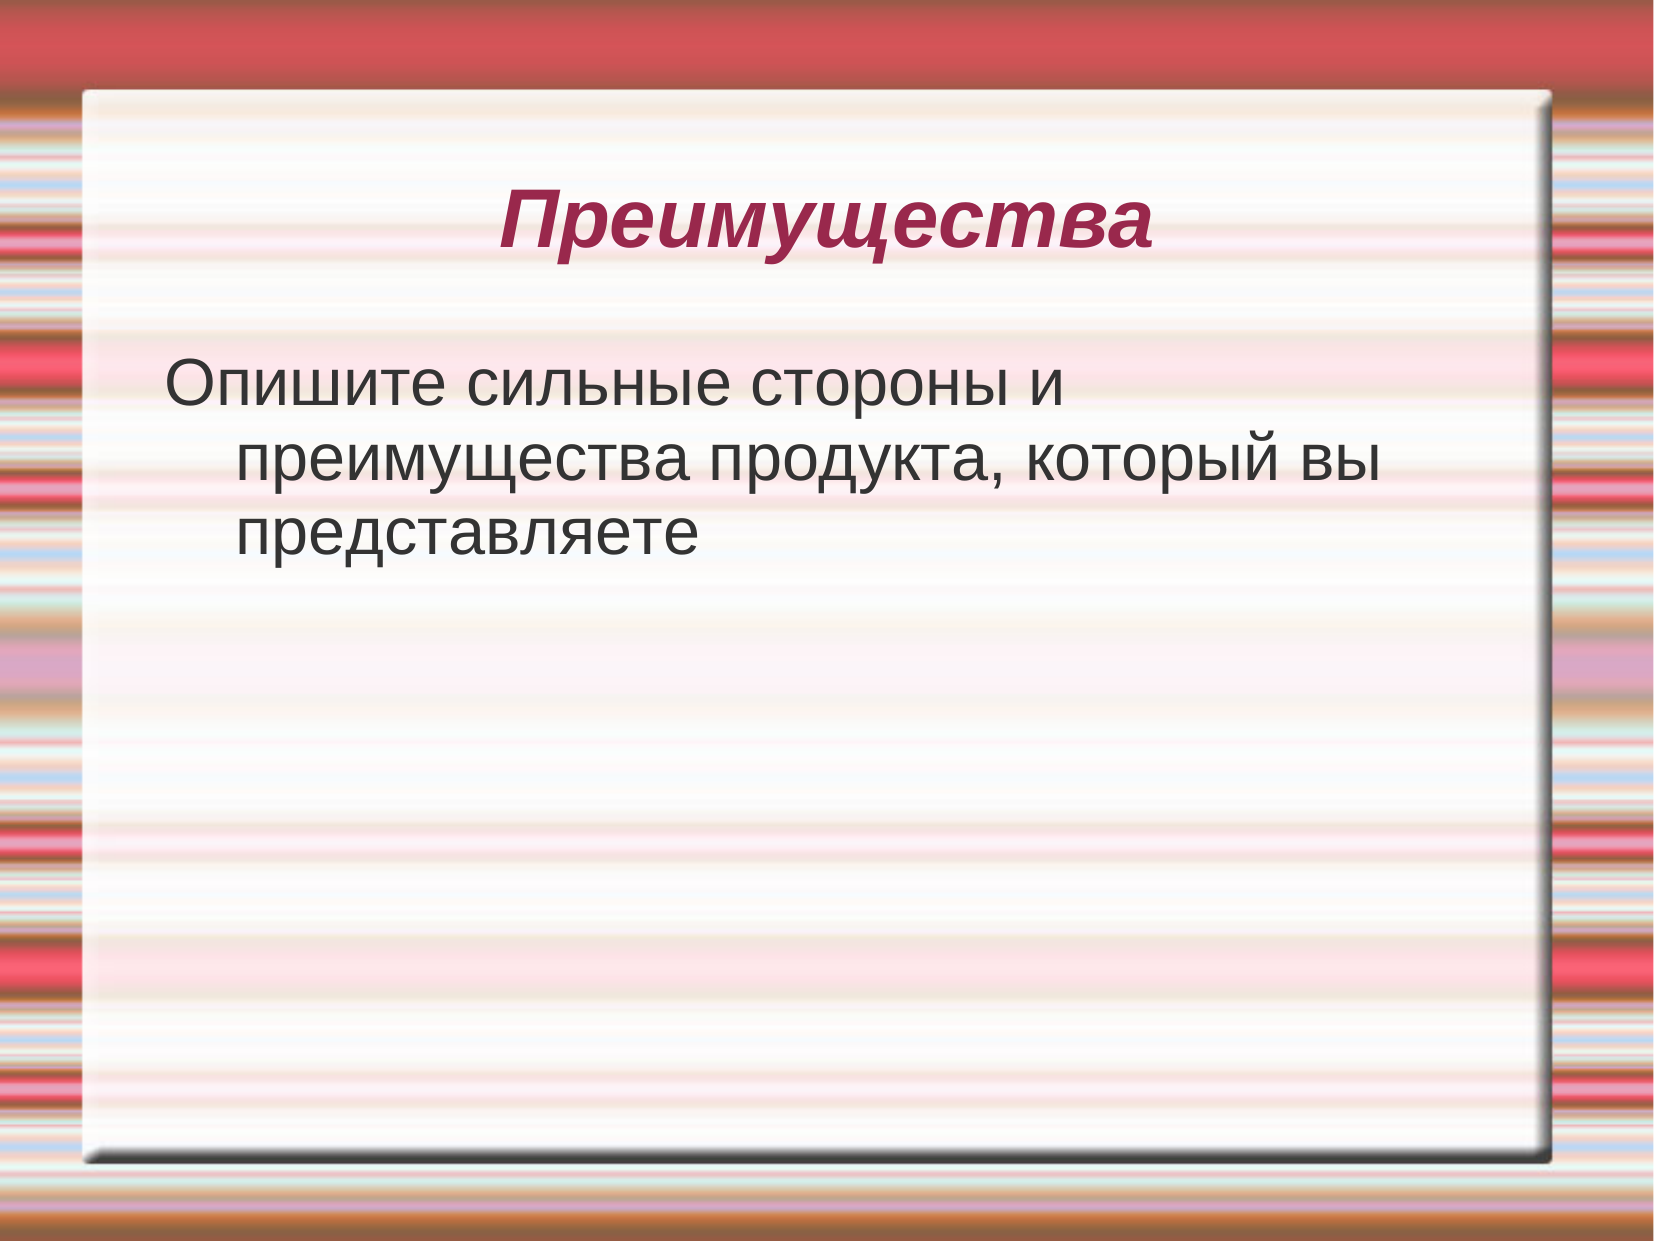

# Преимущества
Опишите сильные стороны и преимущества продукта, который вы представляете